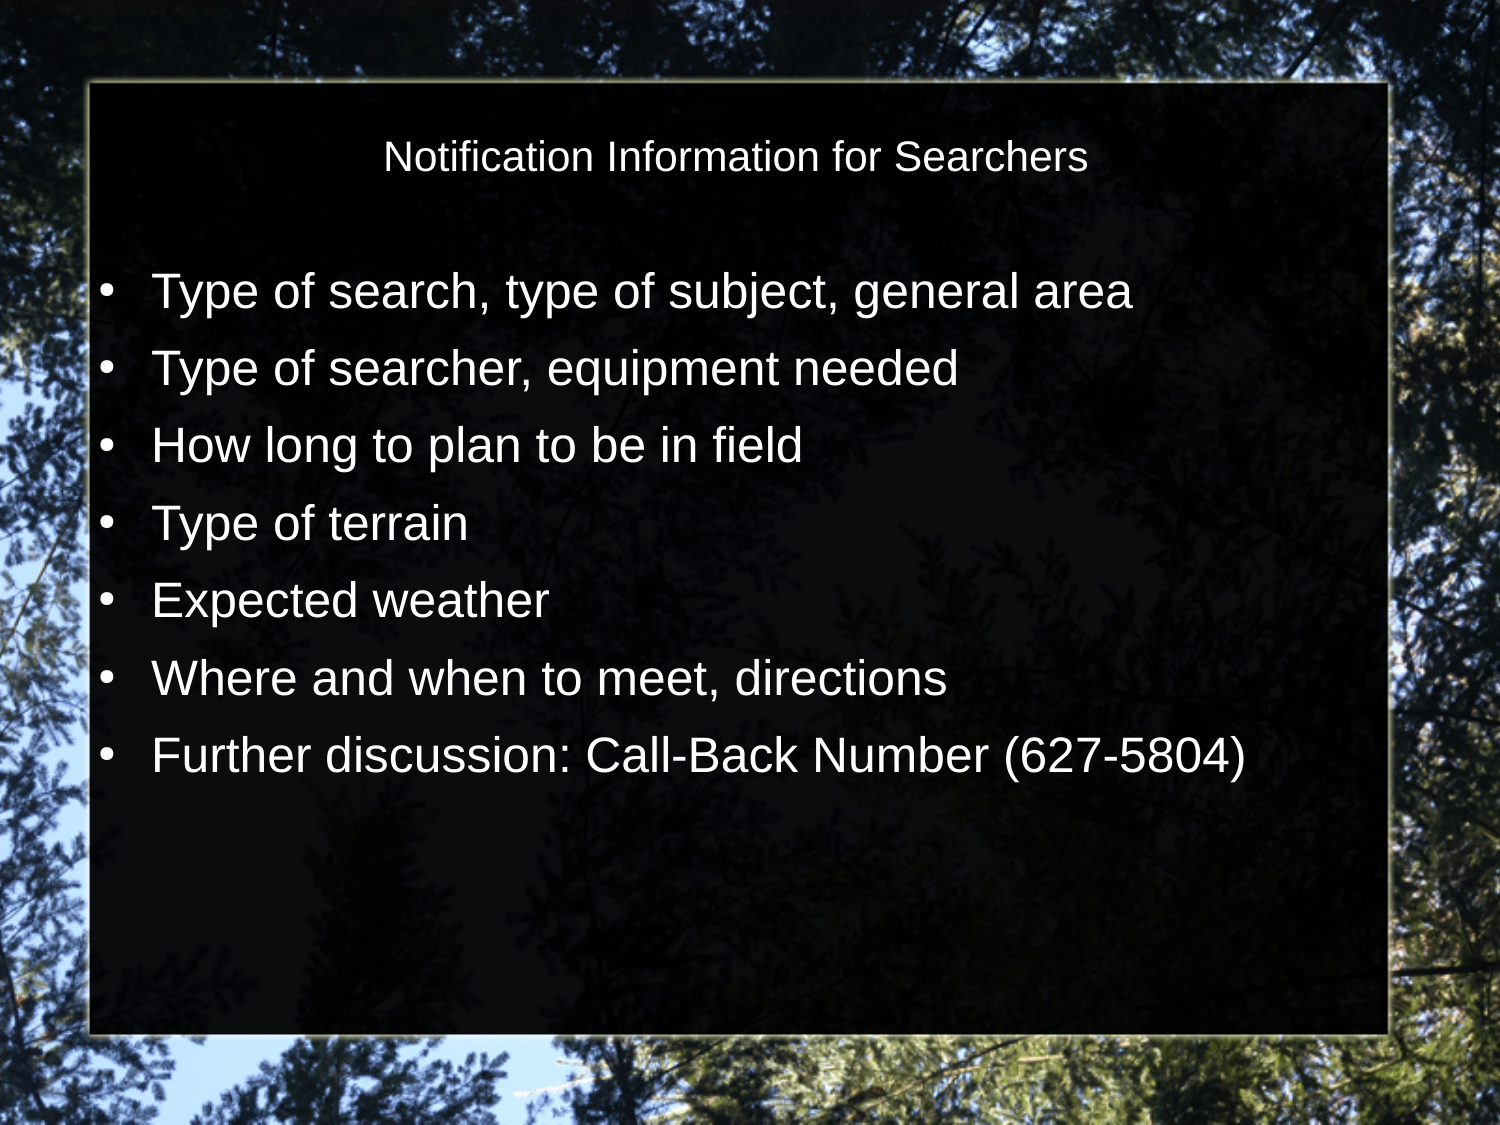

# Notification Information for Searchers
Type of search, type of subject, general area
Type of searcher, equipment needed
How long to plan to be in field
Type of terrain
Expected weather
Where and when to meet, directions
Further discussion: Call-Back Number (627-5804)